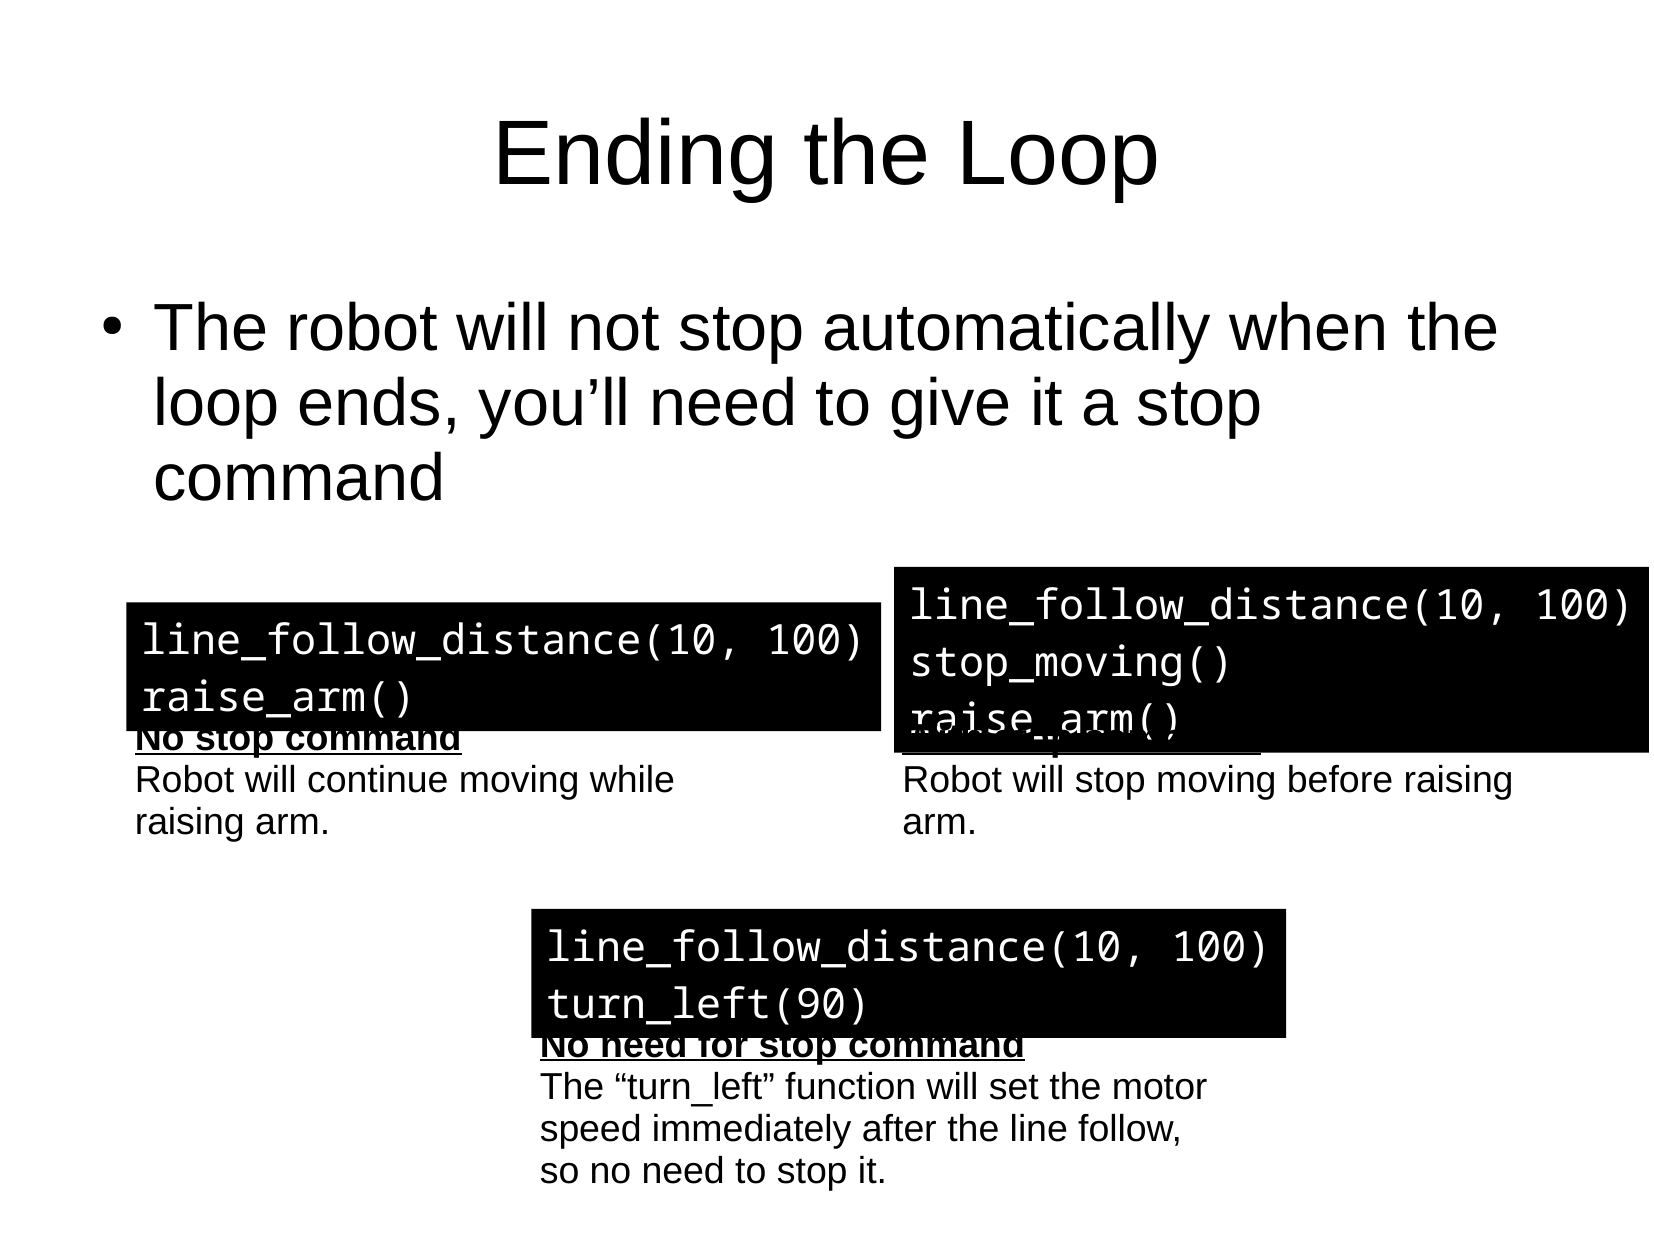

# Ending the Loop
The robot will not stop automatically when the loop ends, you’ll need to give it a stop command
line_follow_distance(10, 100)
stop_moving()
raise_arm()
line_follow_distance(10, 100)
raise_arm()
No stop command
Robot will continue moving while
raising arm.
With stop command
Robot will stop moving before raising
arm.
line_follow_distance(10, 100)
turn_left(90)
No need for stop command
The “turn_left” function will set the motor
speed immediately after the line follow,
so no need to stop it.